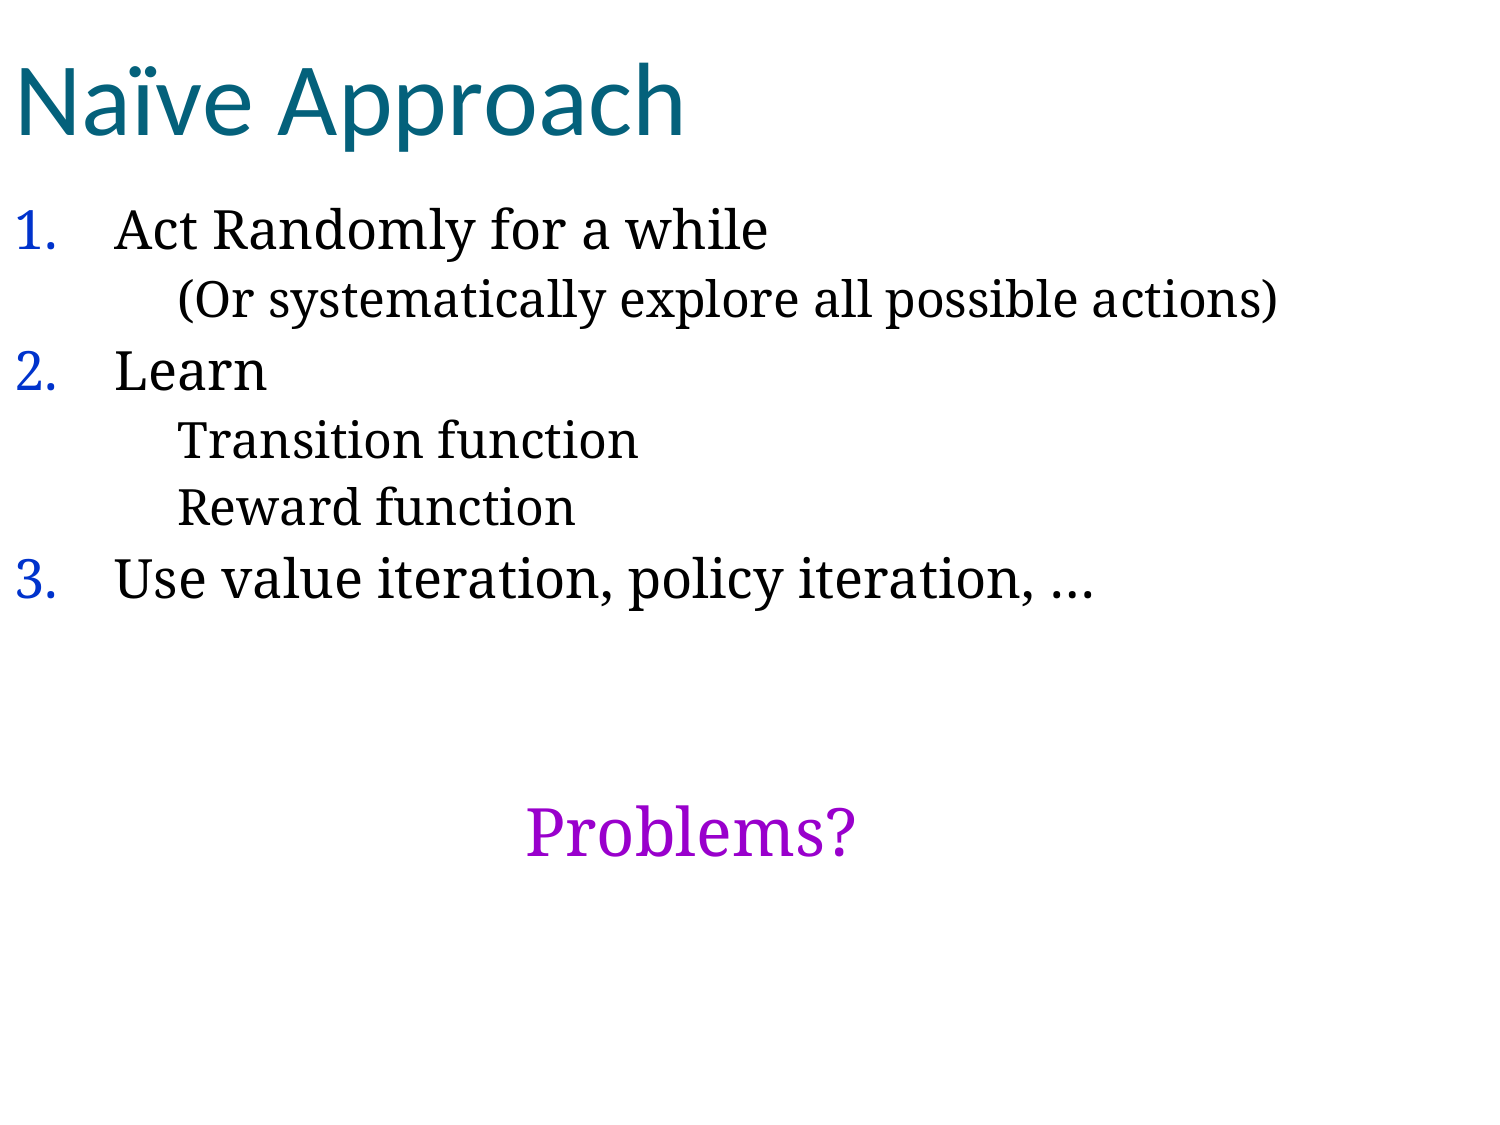

# Naïve Approach
Act Randomly for a while
(Or systematically explore all possible actions)
Learn
Transition function
Reward function
Use value iteration, policy iteration, …
Problems?